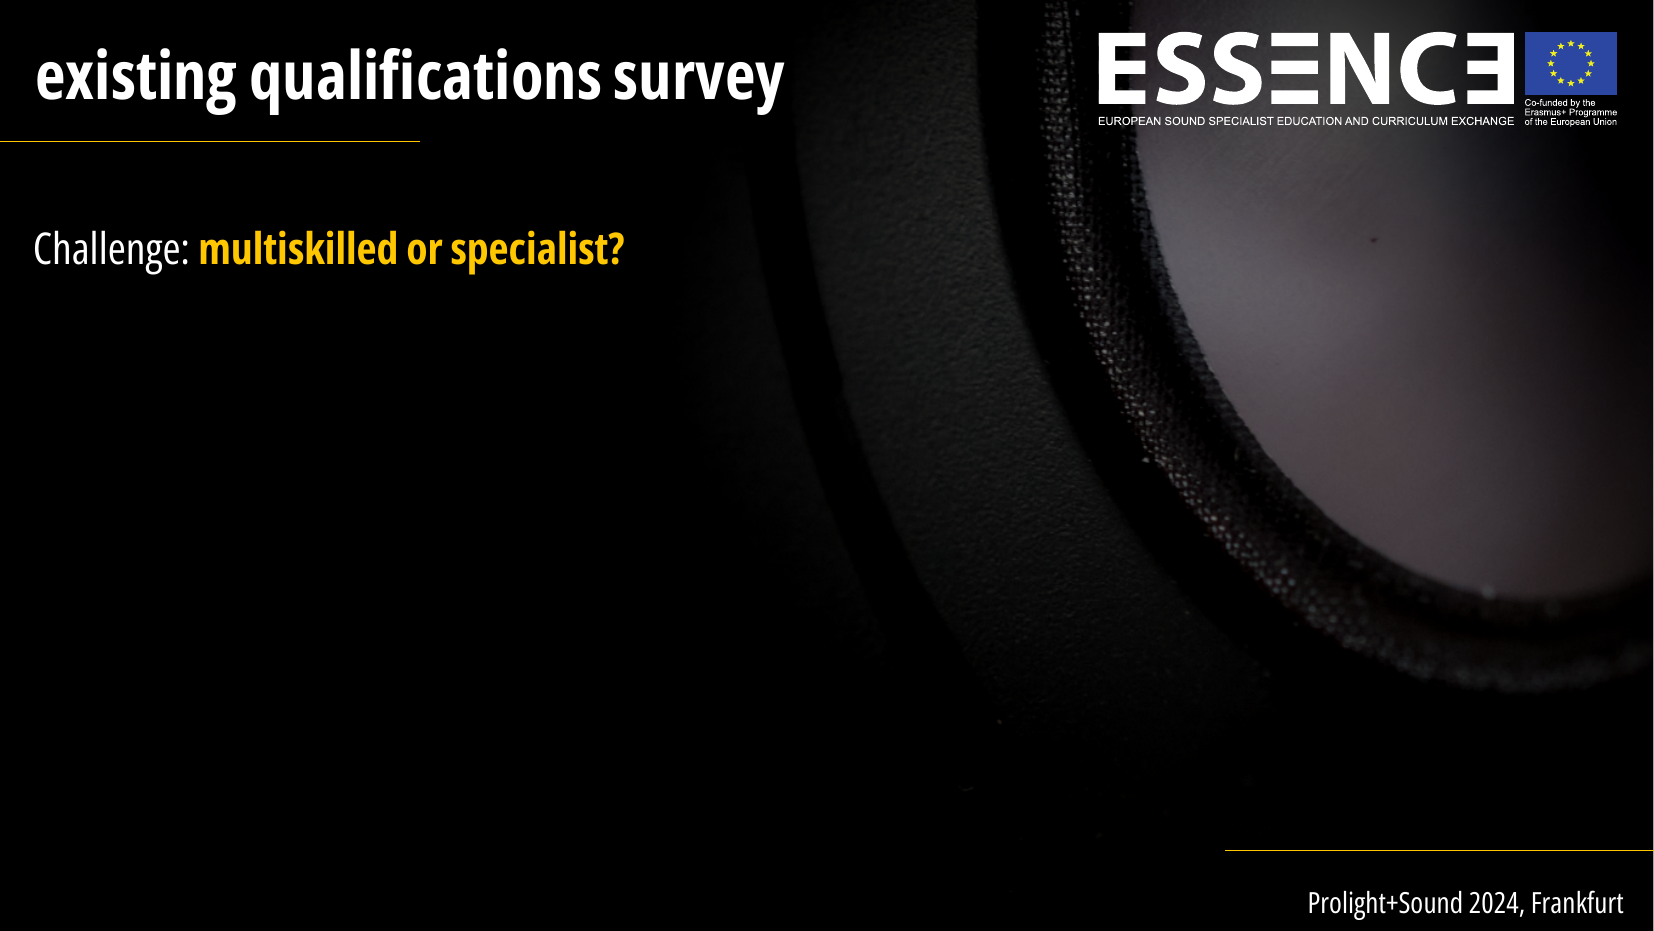

# existing qualifications survey
Challenge: multiskilled or specialist?